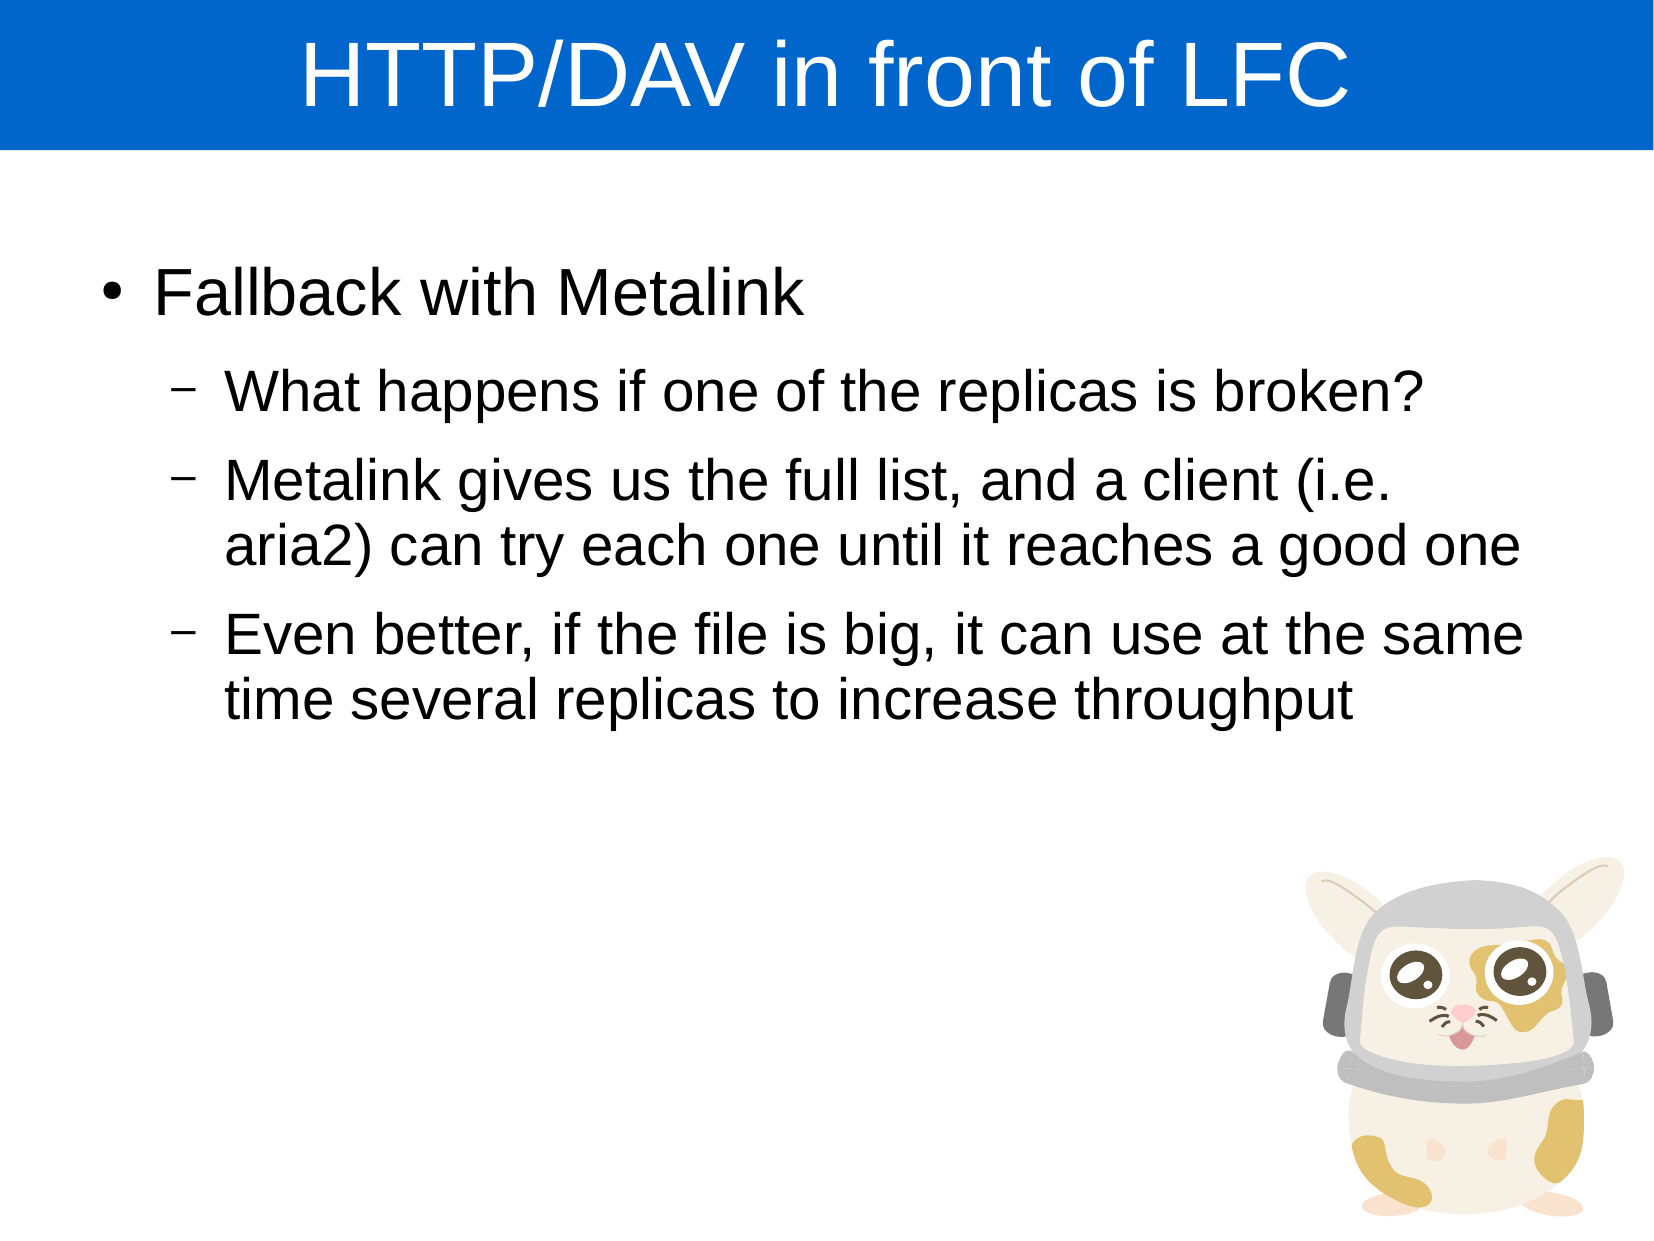

# HTTP/DAV in front of LFC
Fallback with Metalink
What happens if one of the replicas is broken?
Metalink gives us the full list, and a client (i.e. aria2) can try each one until it reaches a good one
Even better, if the file is big, it can use at the same time several replicas to increase throughput